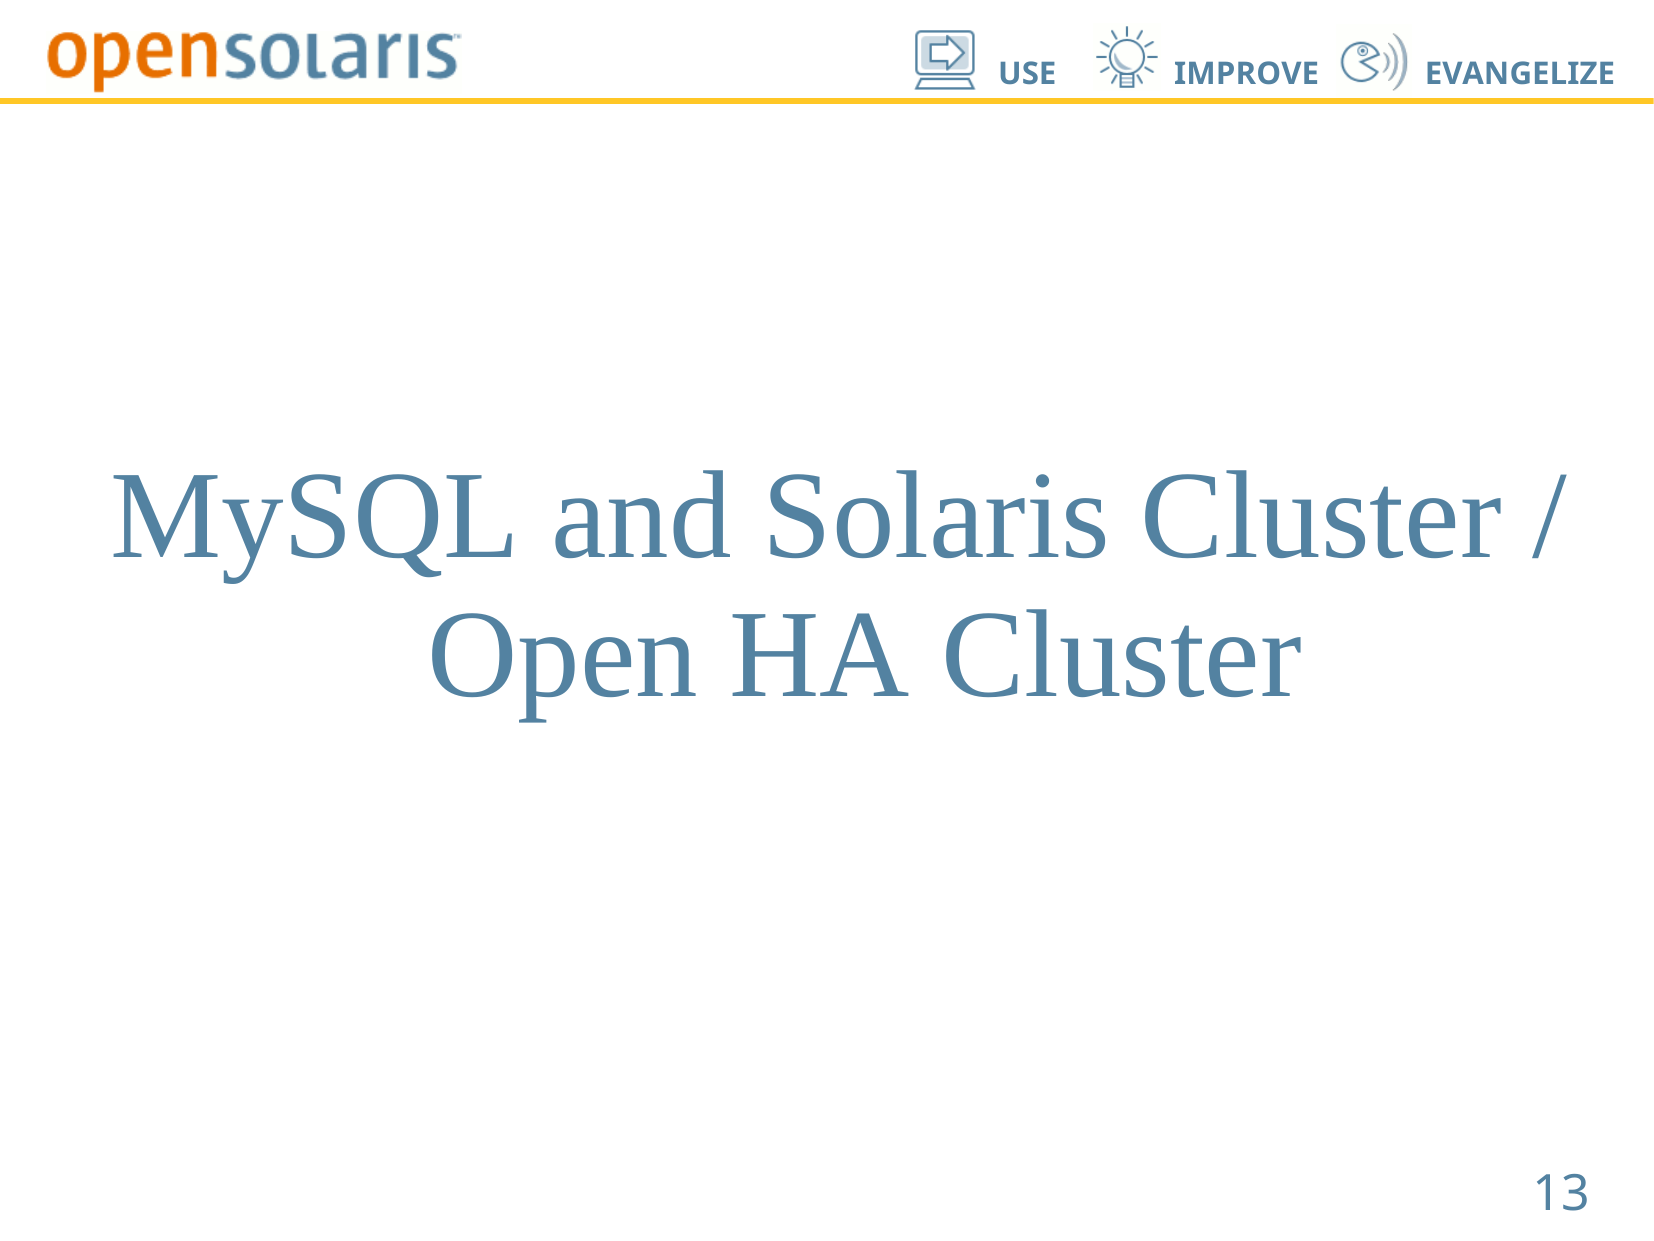

MySQL and Solaris Cluster / Open HA Cluster